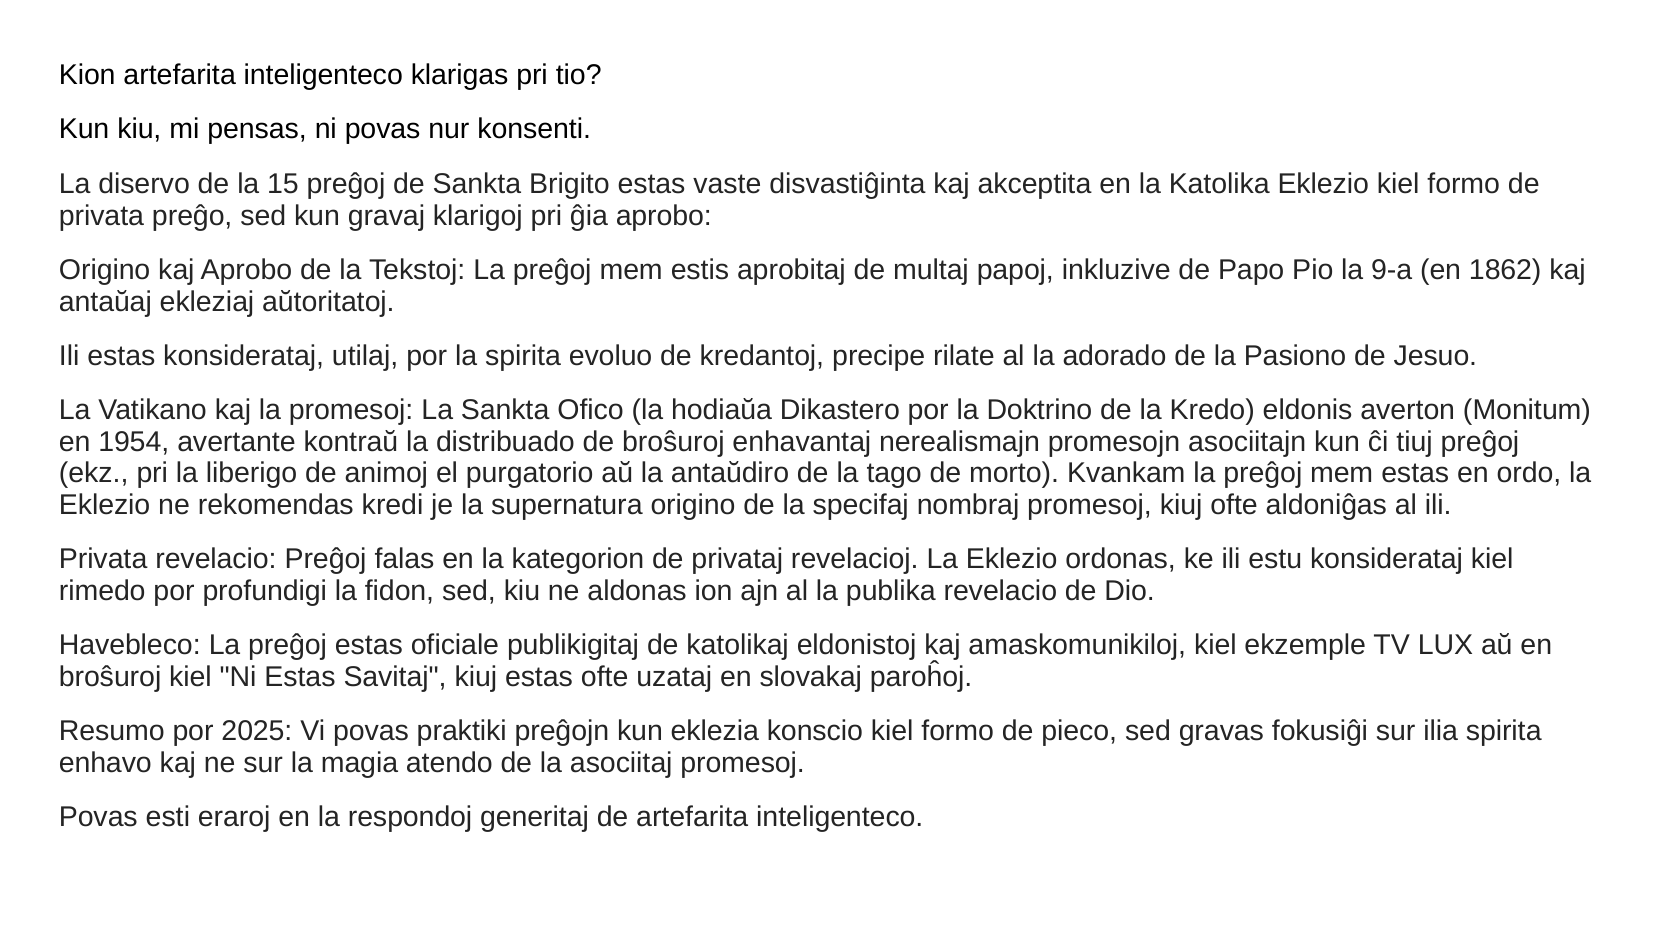

# Kion artefarita inteligenteco klarigas pri tio?
Kun kiu, mi pensas, ni povas nur konsenti.
La diservo de la 15 preĝoj de Sankta Brigito estas vaste disvastiĝinta kaj akceptita en la Katolika Eklezio kiel formo de privata preĝo, sed kun gravaj klarigoj pri ĝia aprobo:
Origino kaj Aprobo de la Tekstoj: La preĝoj mem estis aprobitaj de multaj papoj, inkluzive de Papo Pio la 9-a (en 1862) kaj antaŭaj ekleziaj aŭtoritatoj.
Ili estas konsiderataj, utilaj, por la spirita evoluo de kredantoj, precipe rilate al la adorado de la Pasiono de Jesuo.
La Vatikano kaj la promesoj: La Sankta Ofico (la hodiaŭa Dikastero por la Doktrino de la Kredo) eldonis averton (Monitum) en 1954, avertante kontraŭ la distribuado de broŝuroj enhavantaj nerealismajn promesojn asociitajn kun ĉi tiuj preĝoj (ekz., pri la liberigo de animoj el purgatorio aŭ la antaŭdiro de la tago de morto). Kvankam la preĝoj mem estas en ordo, la Eklezio ne rekomendas kredi je la supernatura origino de la specifaj nombraj promesoj, kiuj ofte aldoniĝas al ili.
Privata revelacio: Preĝoj falas en la kategorion de privataj revelacioj. La Eklezio ordonas, ke ili estu konsiderataj kiel rimedo por profundigi la fidon, sed, kiu ne aldonas ion ajn al la publika revelacio de Dio.
Havebleco: La preĝoj estas oficiale publikigitaj de katolikaj eldonistoj kaj amaskomunikiloj, kiel ekzemple TV LUX aŭ en broŝuroj kiel "Ni Estas Savitaj", kiuj estas ofte uzataj en slovakaj paroĥoj.
Resumo por 2025: Vi povas praktiki preĝojn kun eklezia konscio kiel formo de pieco, sed gravas fokusiĝi sur ilia spirita enhavo kaj ne sur la magia atendo de la asociitaj promesoj.
Povas esti eraroj en la respondoj generitaj de artefarita inteligenteco.